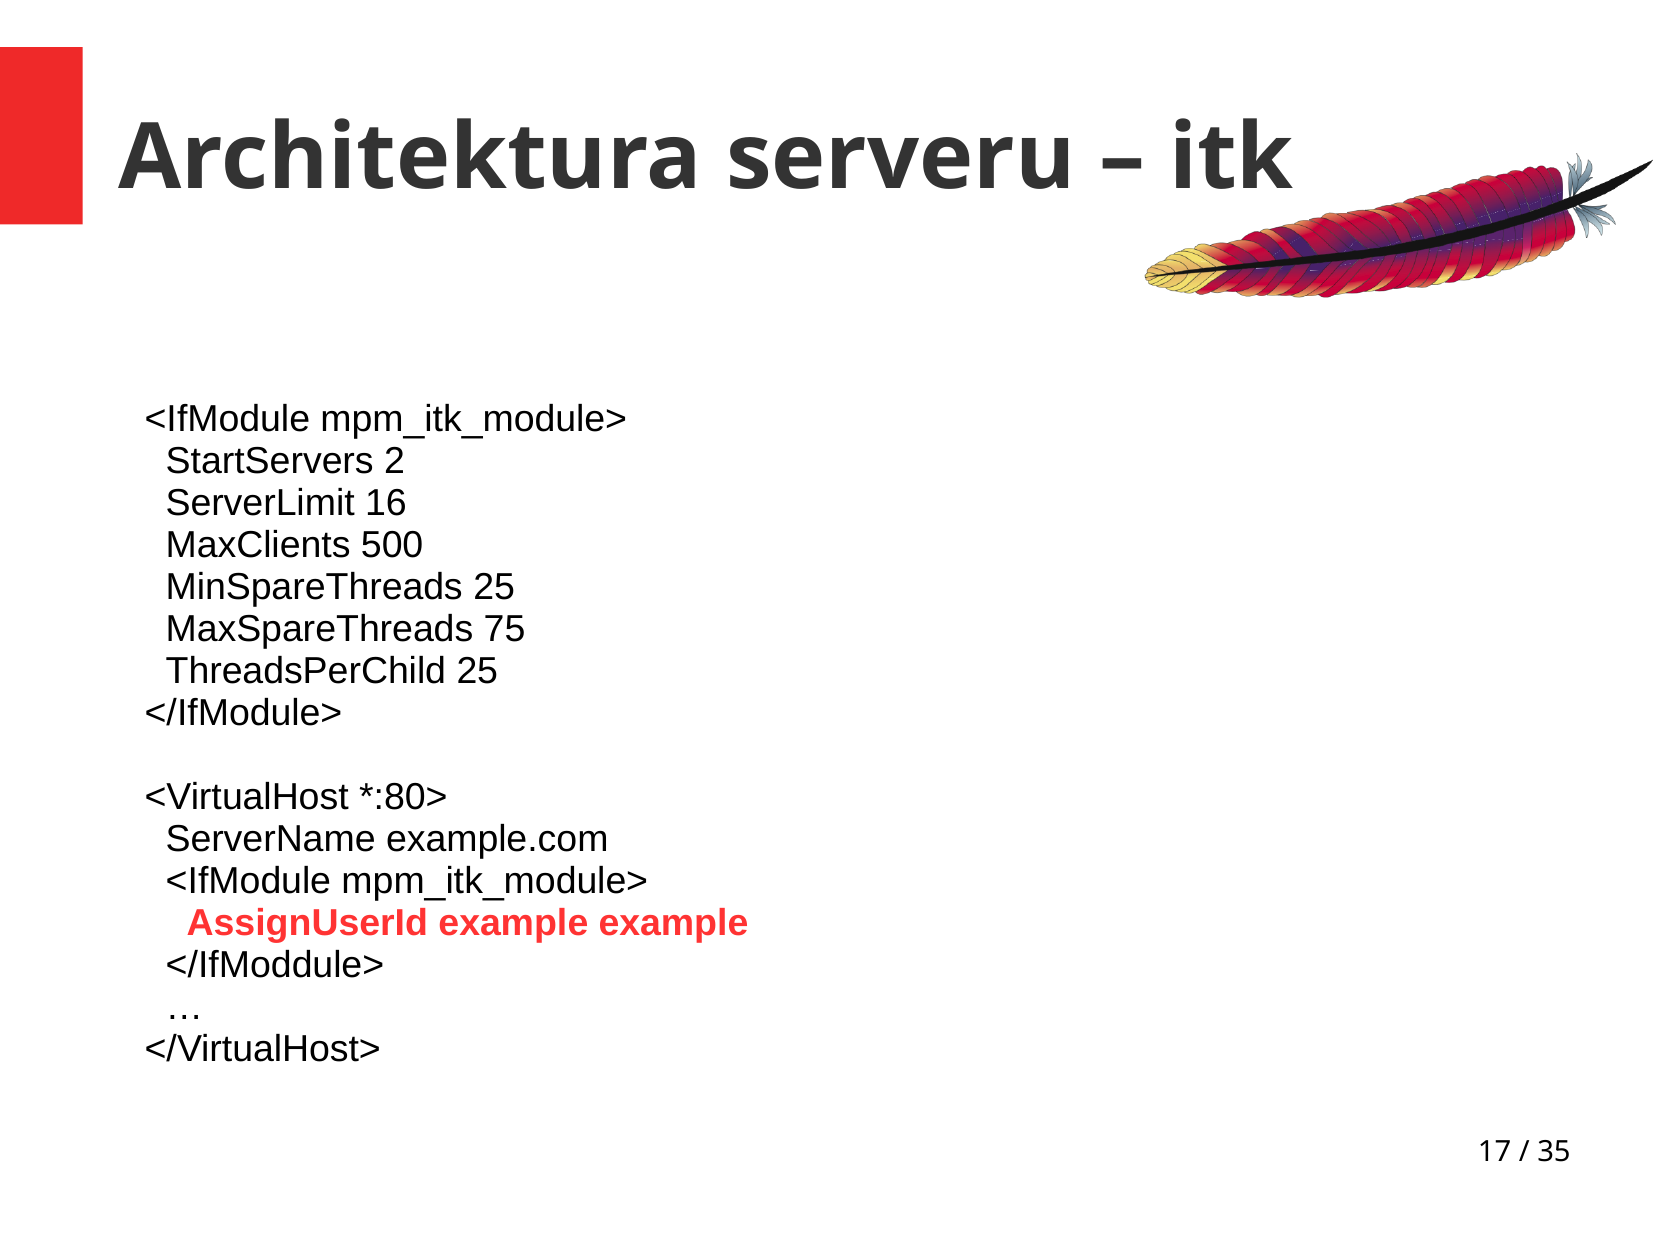

# Architektura serveru – itk
<IfModule mpm_itk_module>
 StartServers 2
 ServerLimit 16
 MaxClients 500
 MinSpareThreads 25
 MaxSpareThreads 75
 ThreadsPerChild 25
</IfModule>
<VirtualHost *:80>
 ServerName example.com
 <IfModule mpm_itk_module>
 AssignUserId example example
 </IfModdule>
 …
</VirtualHost>
17